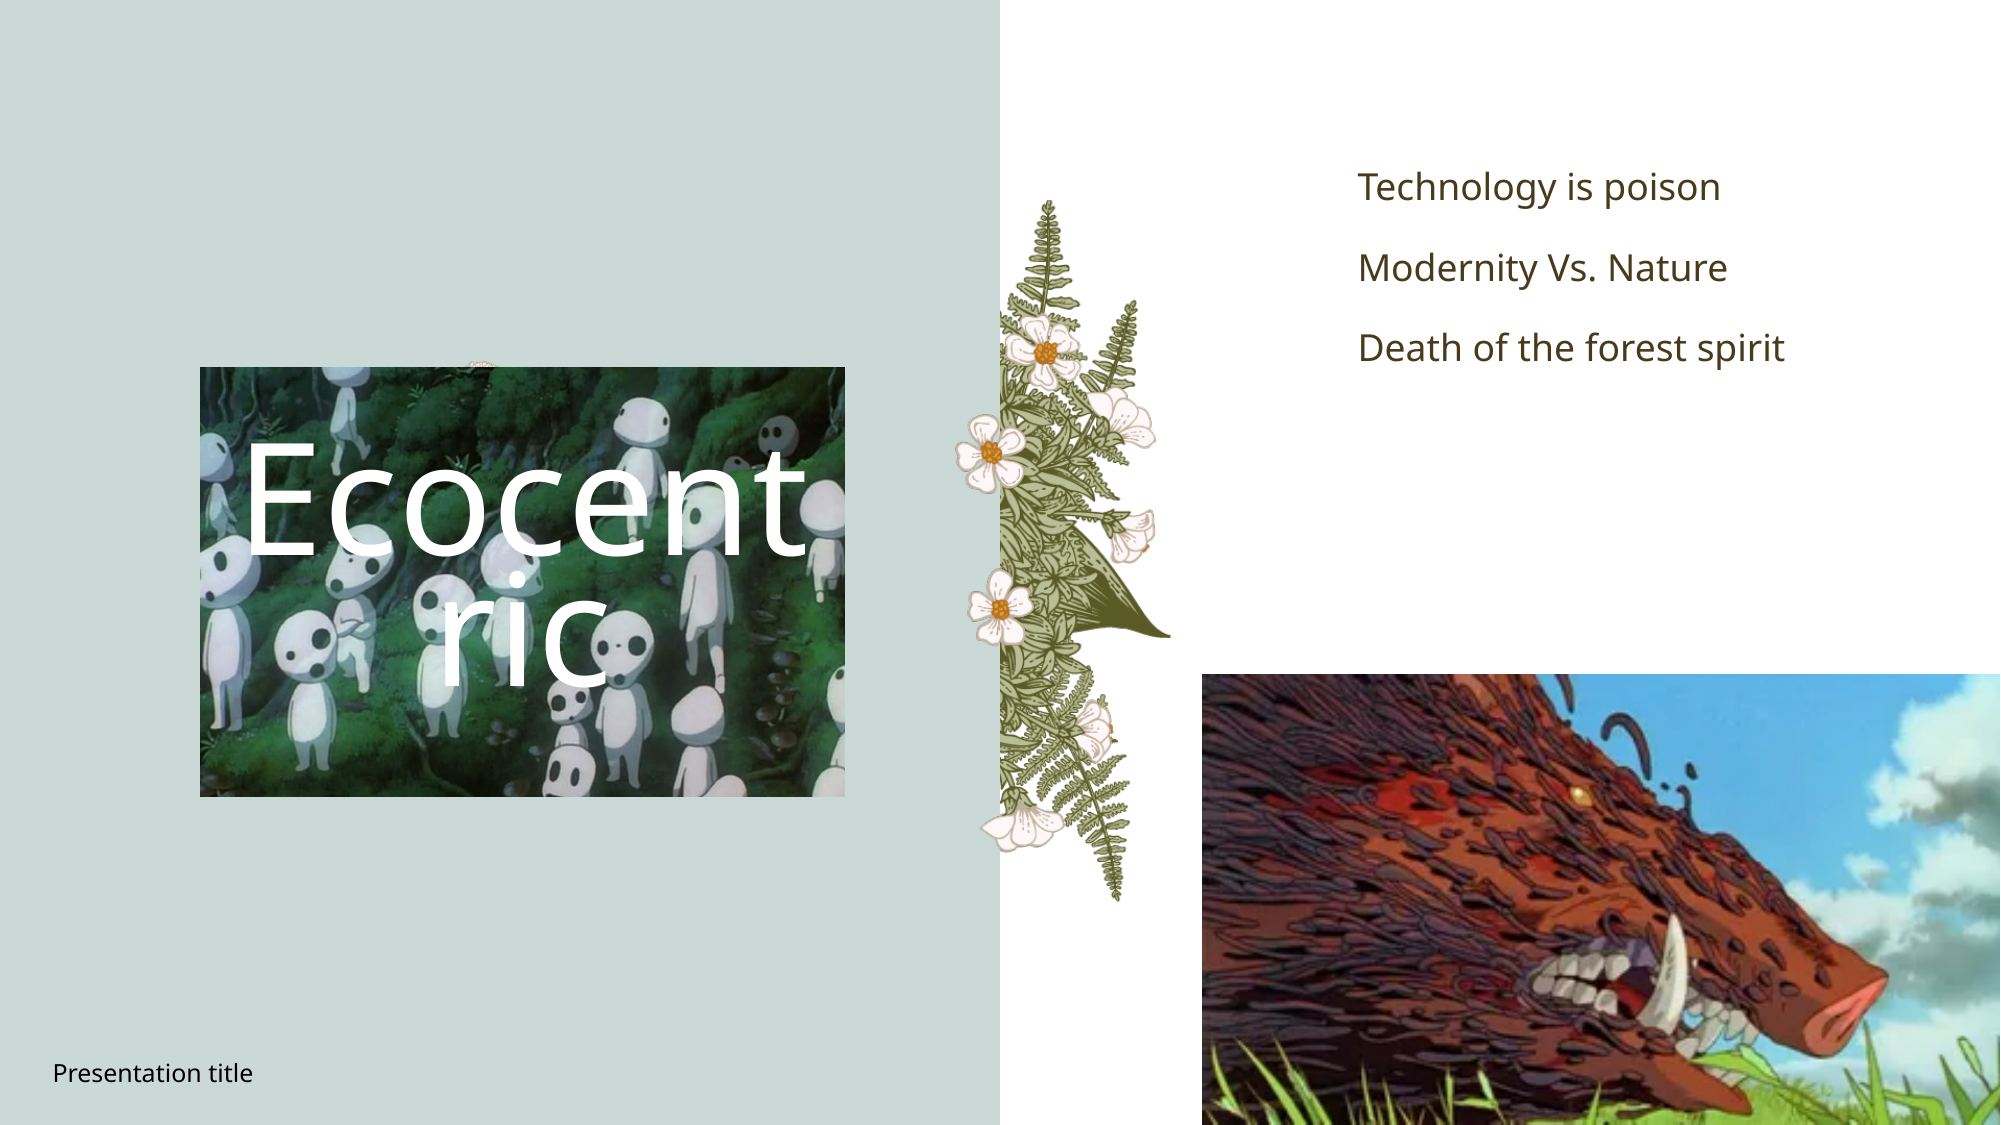

# Technology is poison Modernity Vs. Nature Death of the forest spirit
Ecocentric
Presentation title